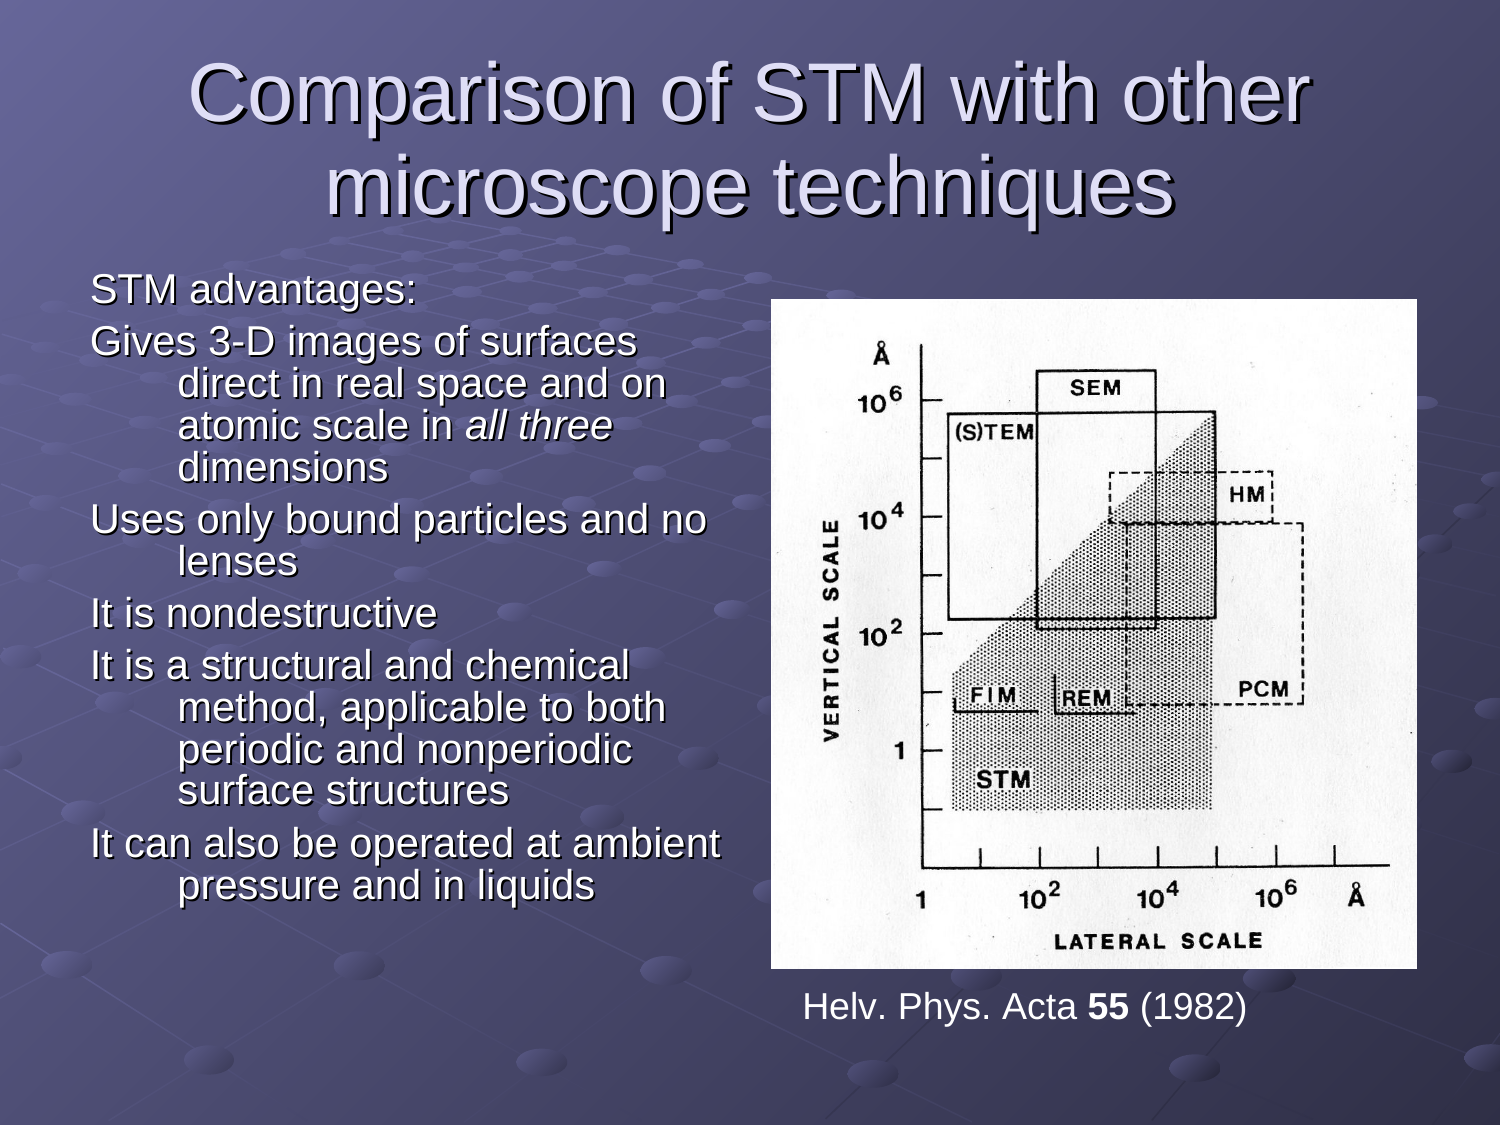

# Comparison of STM with other microscope techniques
STM advantages:
Gives 3-D images of surfaces direct in real space and on atomic scale in all three dimensions
Uses only bound particles and no lenses
It is nondestructive
It is a structural and chemical method, applicable to both periodic and nonperiodic surface structures
It can also be operated at ambient pressure and in liquids
Helv. Phys. Acta 55 (1982)